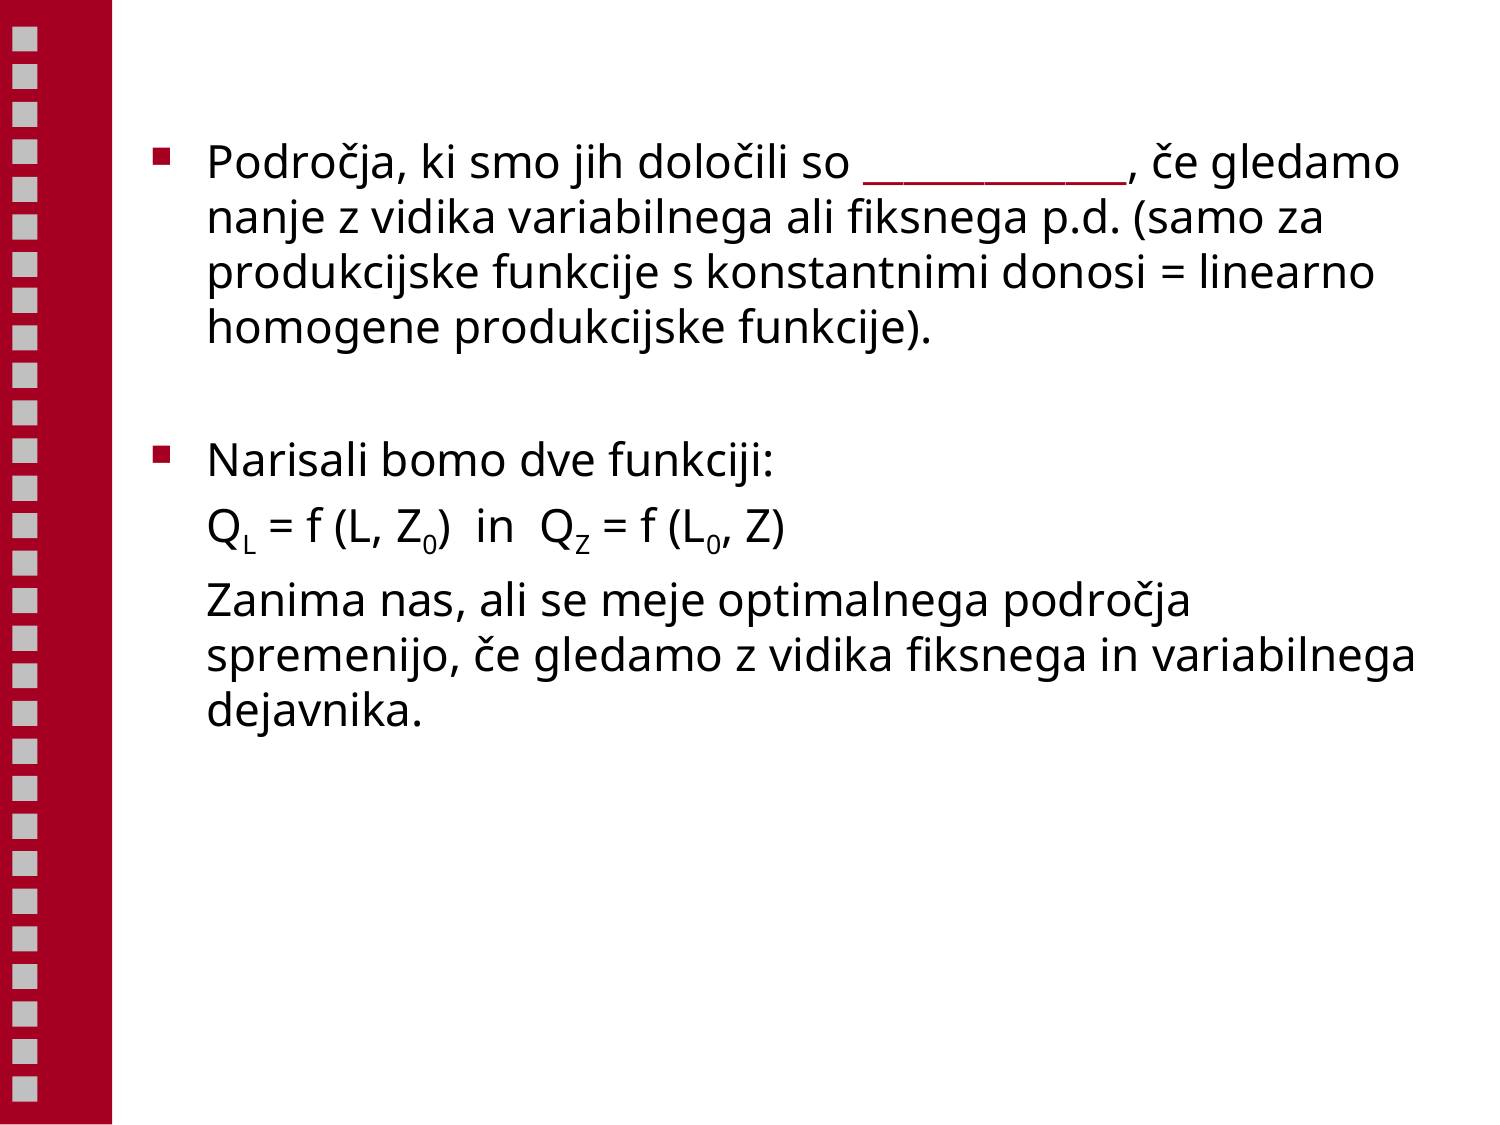

# Področja, ki smo jih določili so _____________, če gledamo nanje z vidika variabilnega ali fiksnega p.d. (samo za produkcijske funkcije s konstantnimi donosi = linearno homogene produkcijske funkcije).
Narisali bomo dve funkciji:
	QL = f (L, Z0) in QZ = f (L0, Z)
	Zanima nas, ali se meje optimalnega področja spremenijo, če gledamo z vidika fiksnega in variabilnega dejavnika.